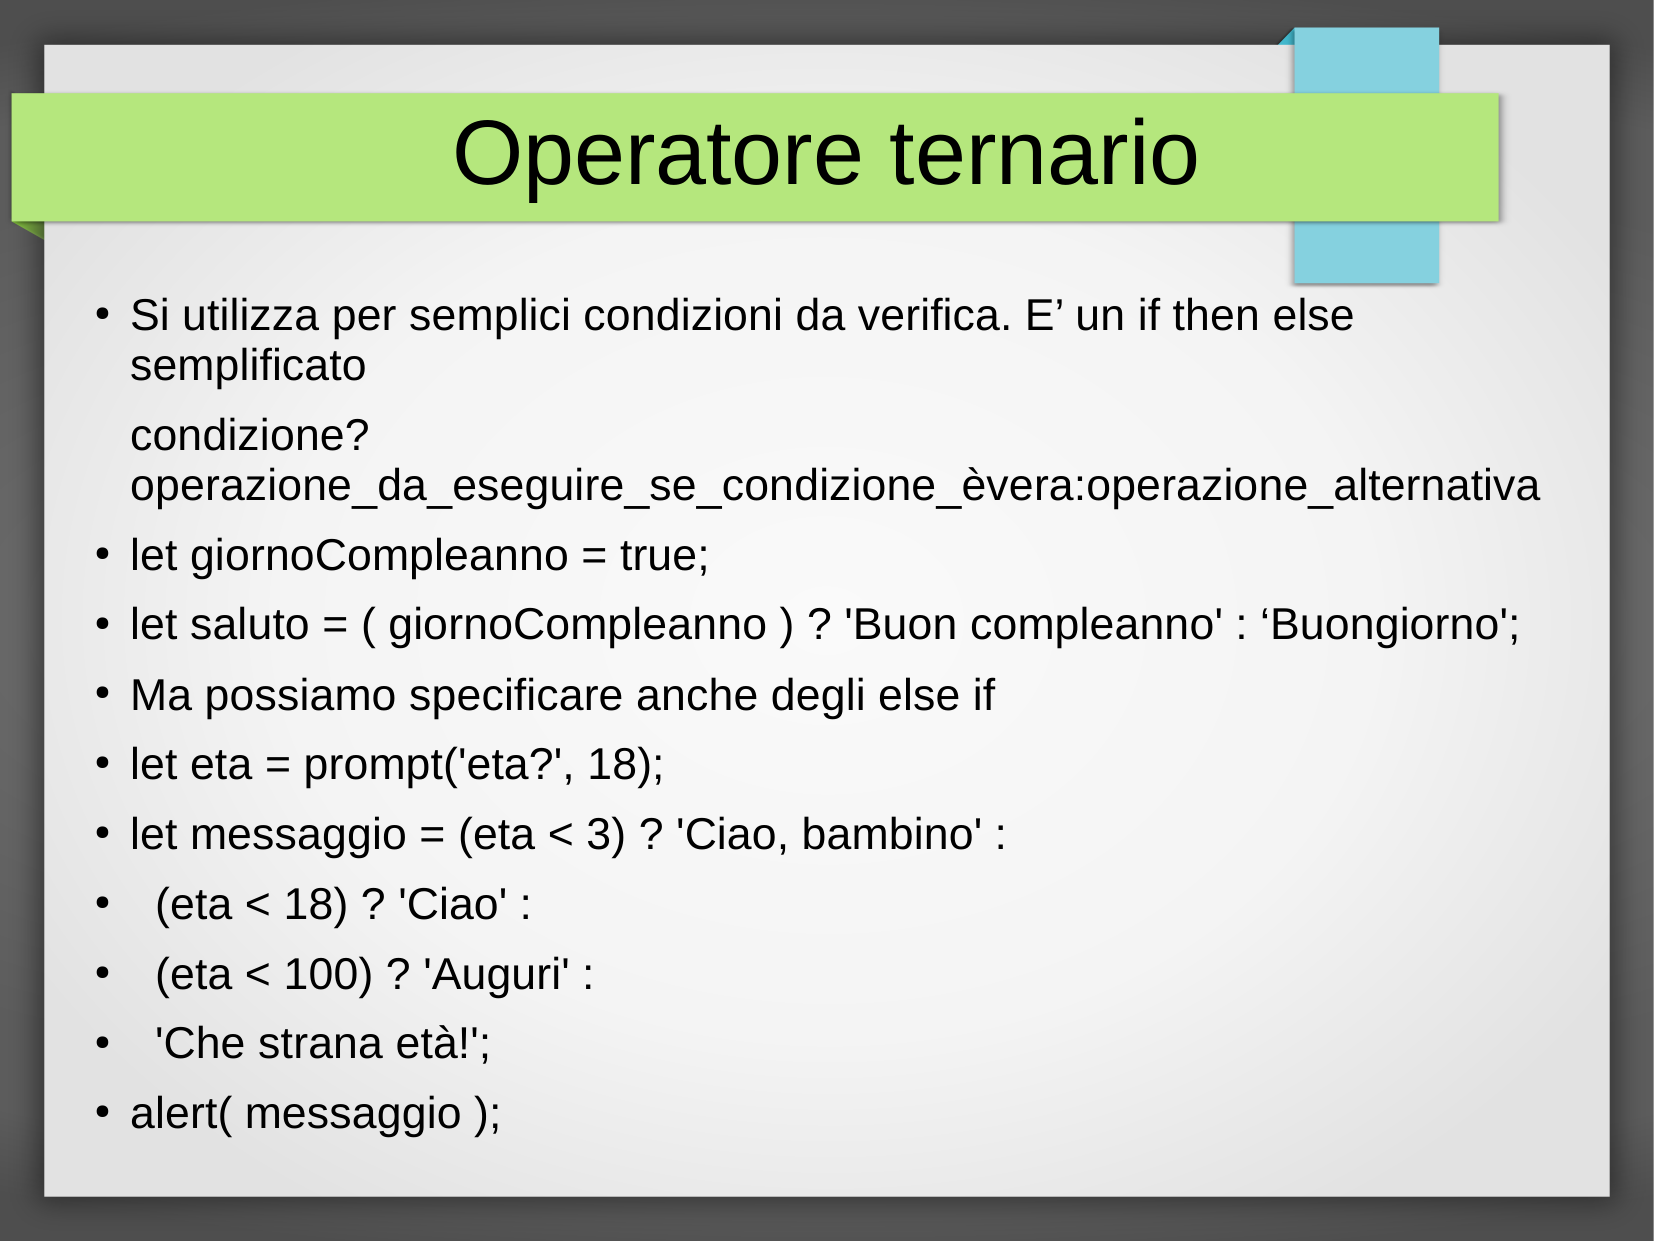

# Operatore ternario
Si utilizza per semplici condizioni da verifica. E’ un if then else semplificato
condizione?operazione_da_eseguire_se_condizione_èvera:operazione_alternativa
let giornoCompleanno = true;
let saluto = ( giornoCompleanno ) ? 'Buon compleanno' : ‘Buongiorno';
Ma possiamo specificare anche degli else if
let eta = prompt('eta?', 18);
let messaggio = (eta < 3) ? 'Ciao, bambino' :
 (eta < 18) ? 'Ciao' :
 (eta < 100) ? 'Auguri' :
 'Che strana età!';
alert( messaggio );